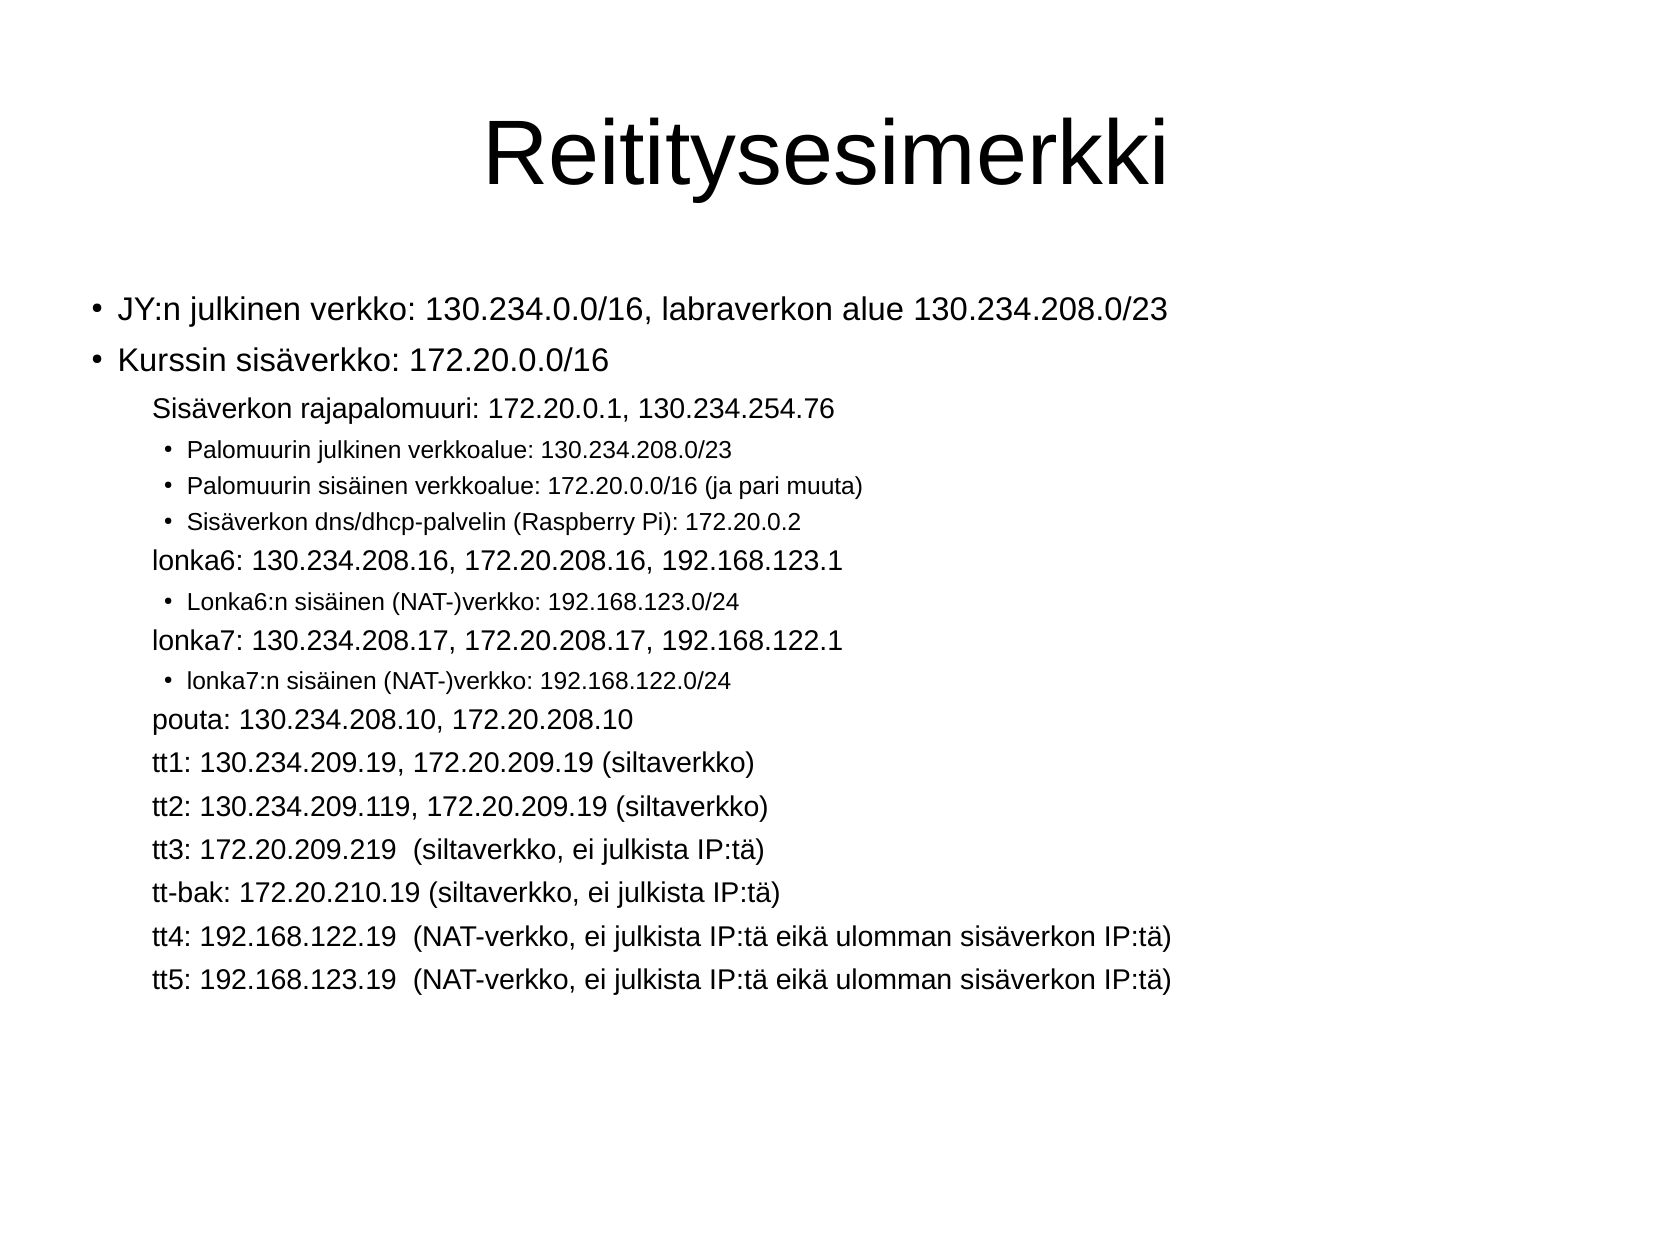

# Reititysesimerkki
JY:n julkinen verkko: 130.234.0.0/16, labraverkon alue 130.234.208.0/23
Kurssin sisäverkko: 172.20.0.0/16
Sisäverkon rajapalomuuri: 172.20.0.1, 130.234.254.76
Palomuurin julkinen verkkoalue: 130.234.208.0/23
Palomuurin sisäinen verkkoalue: 172.20.0.0/16 (ja pari muuta)
Sisäverkon dns/dhcp-palvelin (Raspberry Pi): 172.20.0.2
lonka6: 130.234.208.16, 172.20.208.16, 192.168.123.1
Lonka6:n sisäinen (NAT-)verkko: 192.168.123.0/24
lonka7: 130.234.208.17, 172.20.208.17, 192.168.122.1
lonka7:n sisäinen (NAT-)verkko: 192.168.122.0/24
pouta: 130.234.208.10, 172.20.208.10
tt1: 130.234.209.19, 172.20.209.19 (siltaverkko)
tt2: 130.234.209.119, 172.20.209.19 (siltaverkko)
tt3: 172.20.209.219 (siltaverkko, ei julkista IP:tä)
tt-bak: 172.20.210.19 (siltaverkko, ei julkista IP:tä)
tt4: 192.168.122.19 (NAT-verkko, ei julkista IP:tä eikä ulomman sisäverkon IP:tä)
tt5: 192.168.123.19 (NAT-verkko, ei julkista IP:tä eikä ulomman sisäverkon IP:tä)